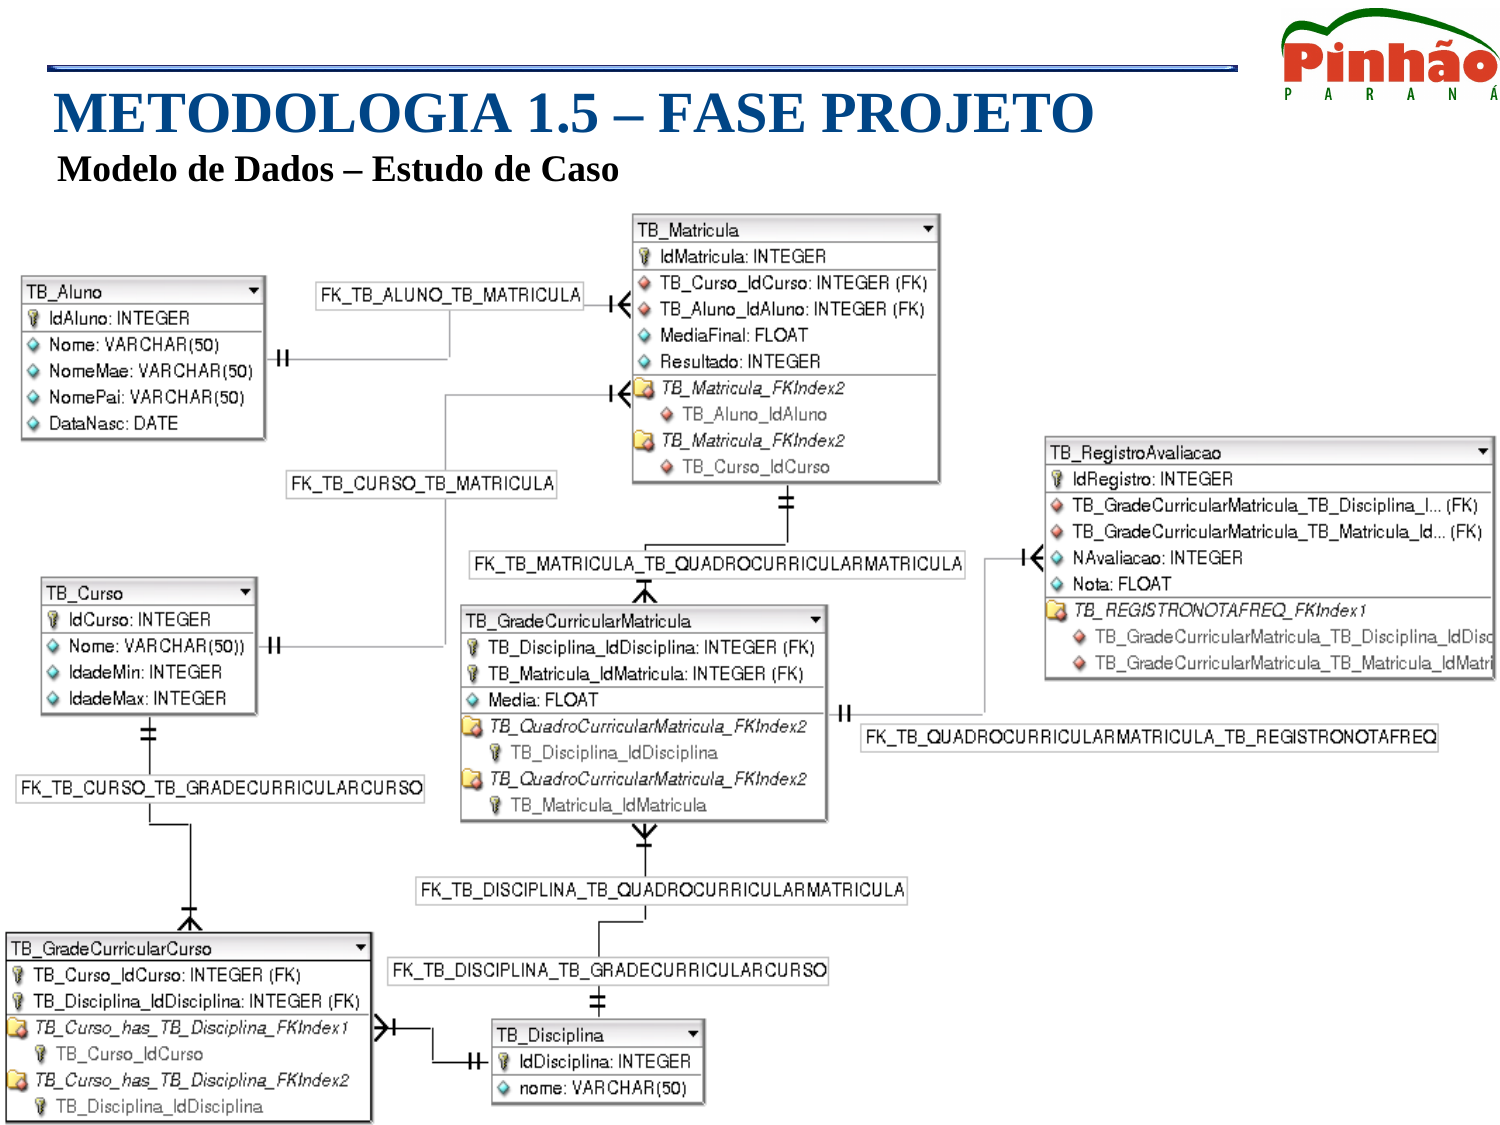

METODOLOGIA 1.5 – FASE PROJETO
Modelo de Dados – Estudo de Caso